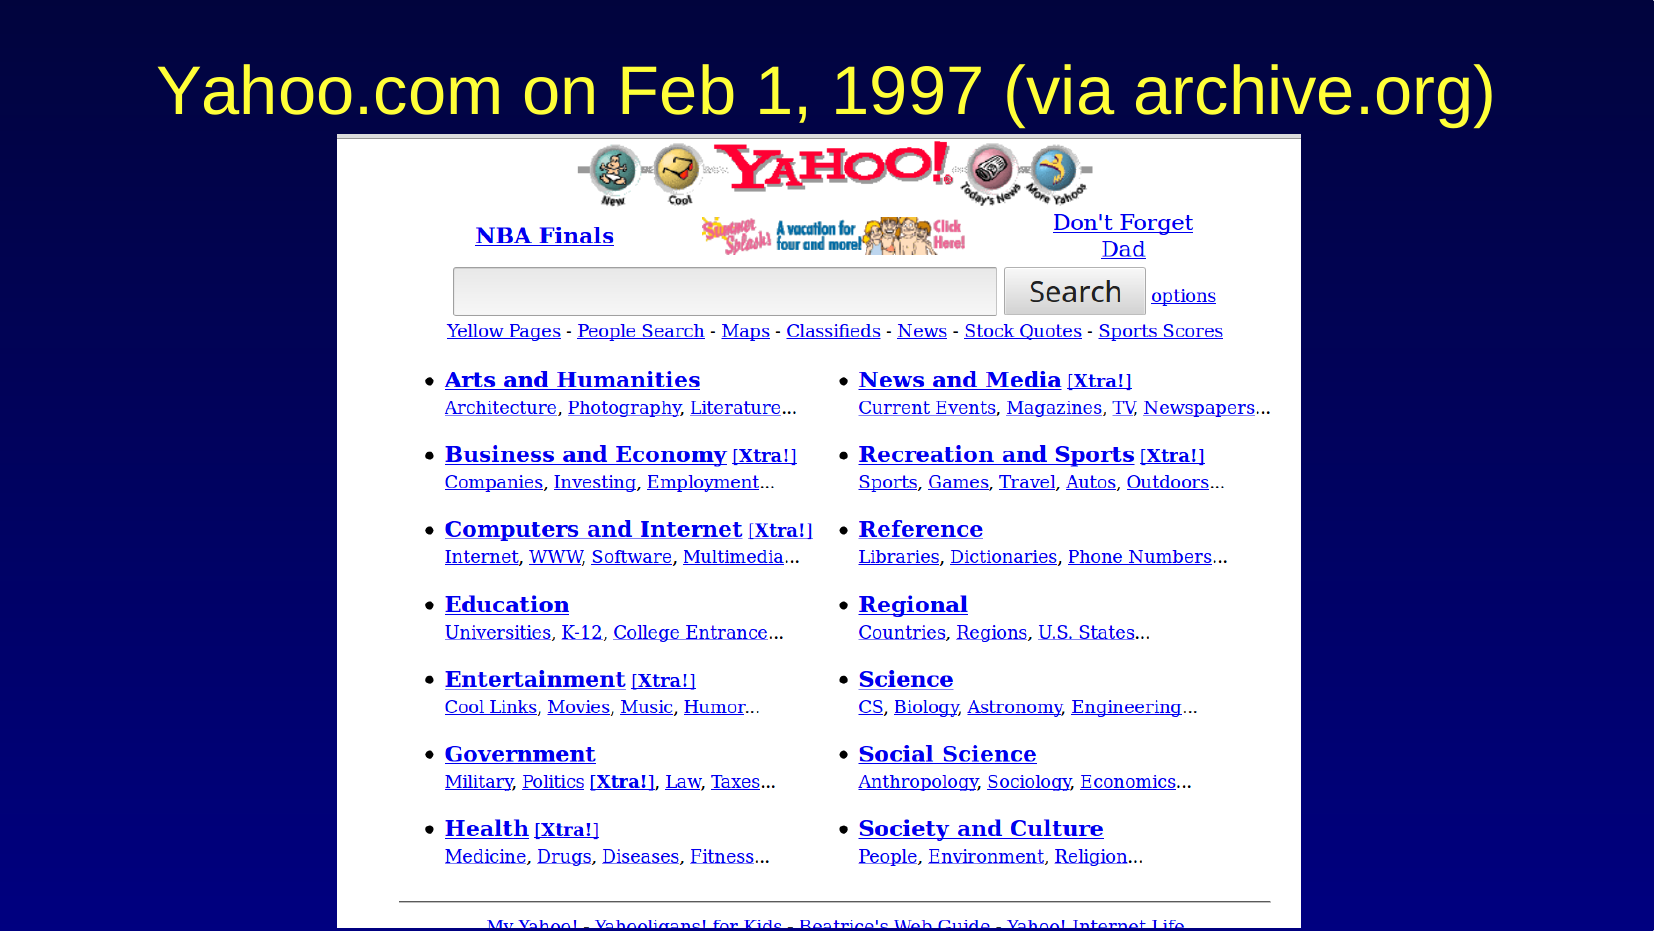

# Yahoo.com on Feb 1, 1997 (via archive.org)